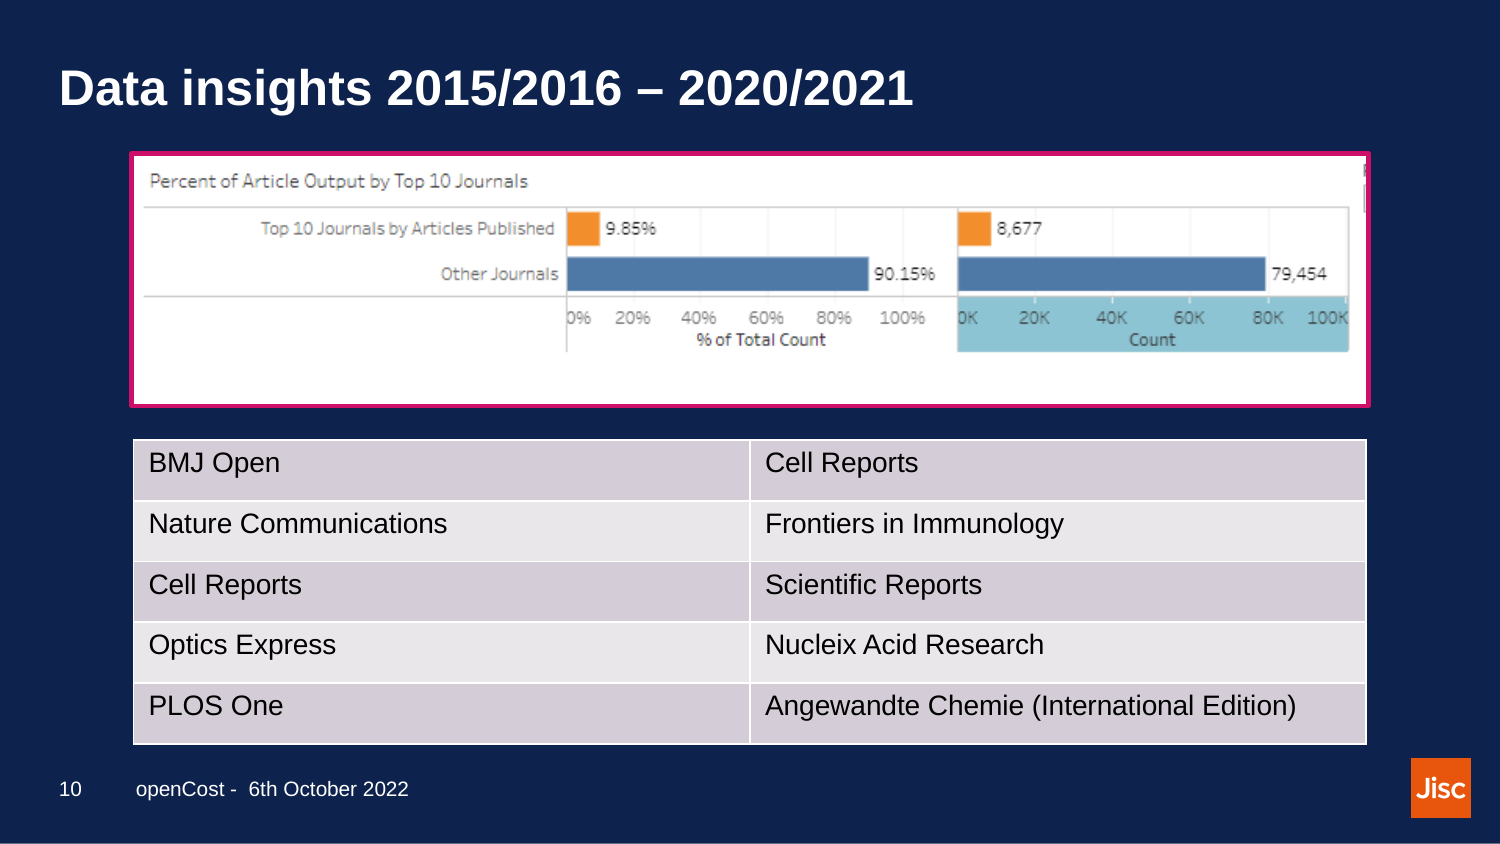

# Data insights 2015/2016 – 2020/2021
| BMJ Open | Cell Reports |
| --- | --- |
| Nature Communications | Frontiers in Immunology |
| Cell Reports | Scientific Reports |
| Optics Express | Nucleix Acid Research |
| PLOS One | Angewandte Chemie (International Edition) |
openCost - 6th October 2022